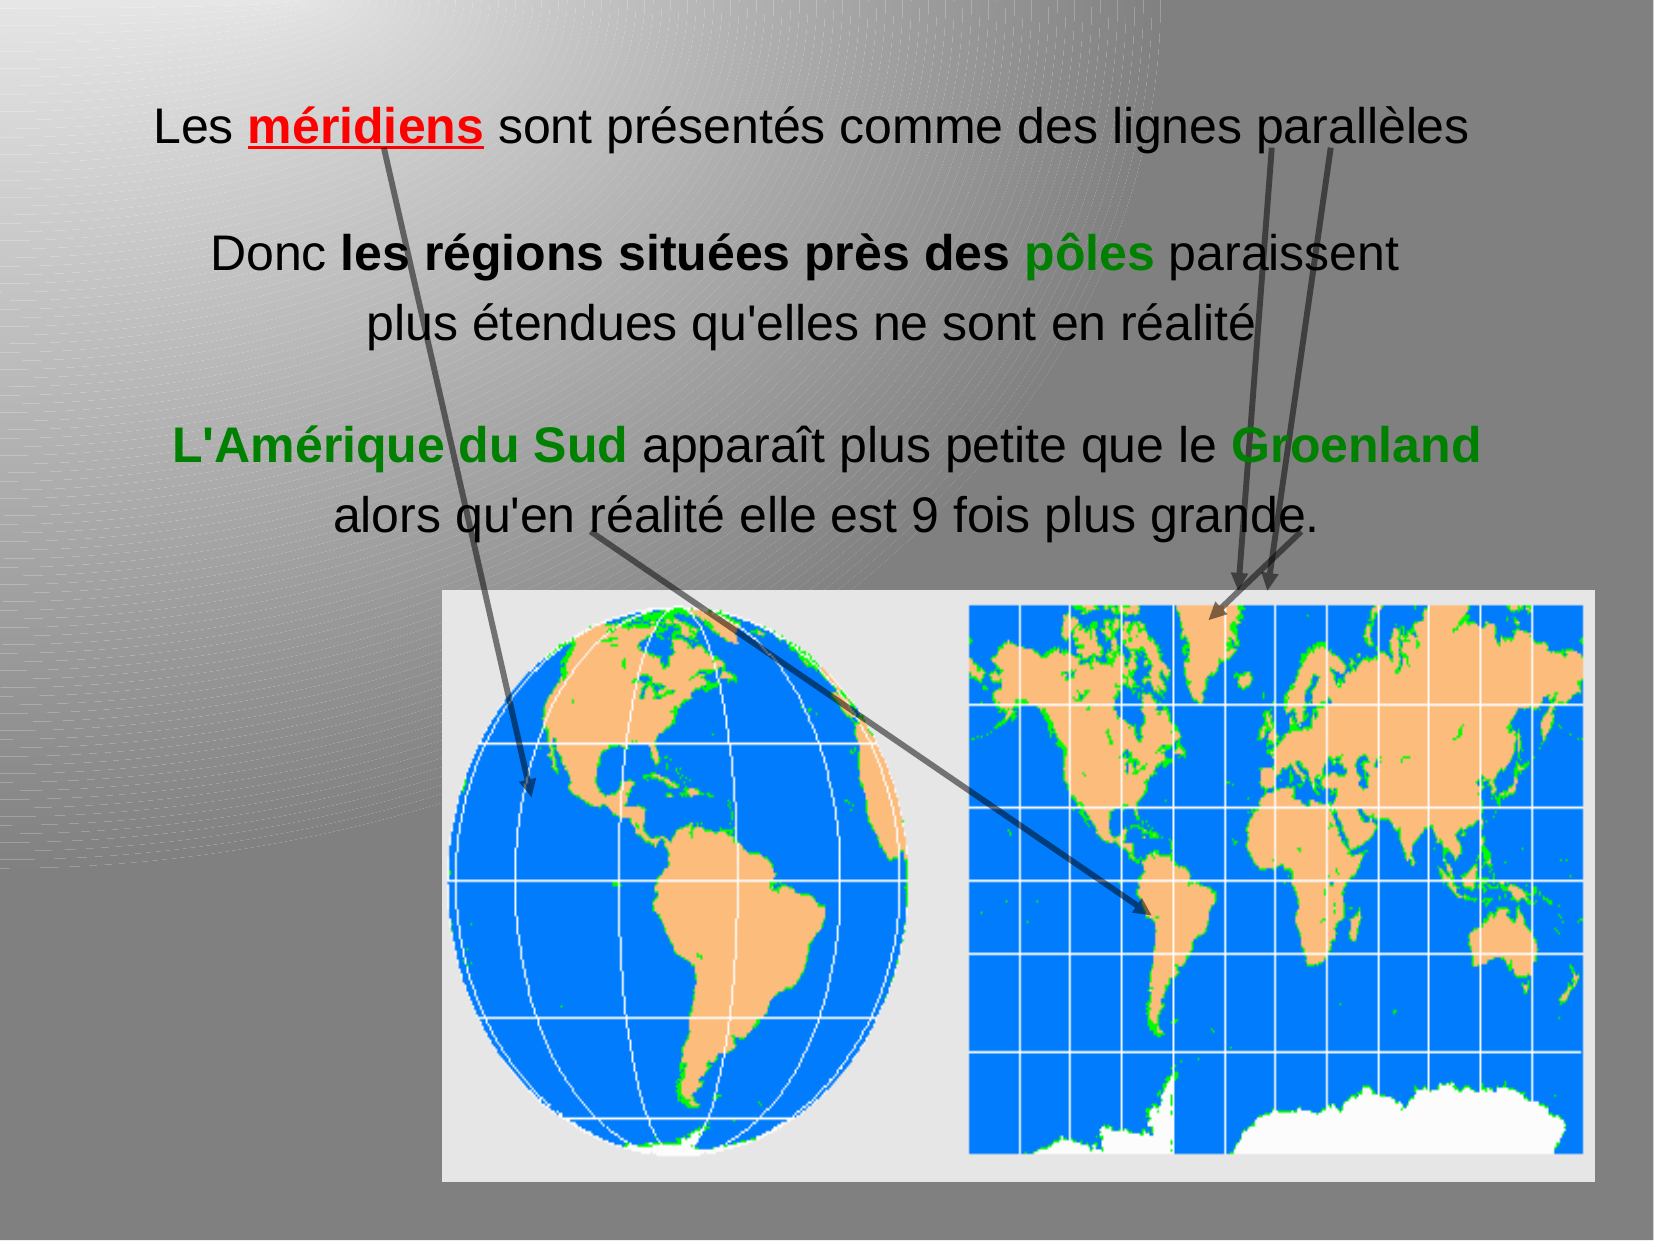

Les méridiens sont présentés comme des lignes parallèles
Donc les régions situées près des pôles paraissent
plus étendues qu'elles ne sont en réalité
L'Amérique du Sud apparaît plus petite que le Groenland
alors qu'en réalité elle est 9 fois plus grande.